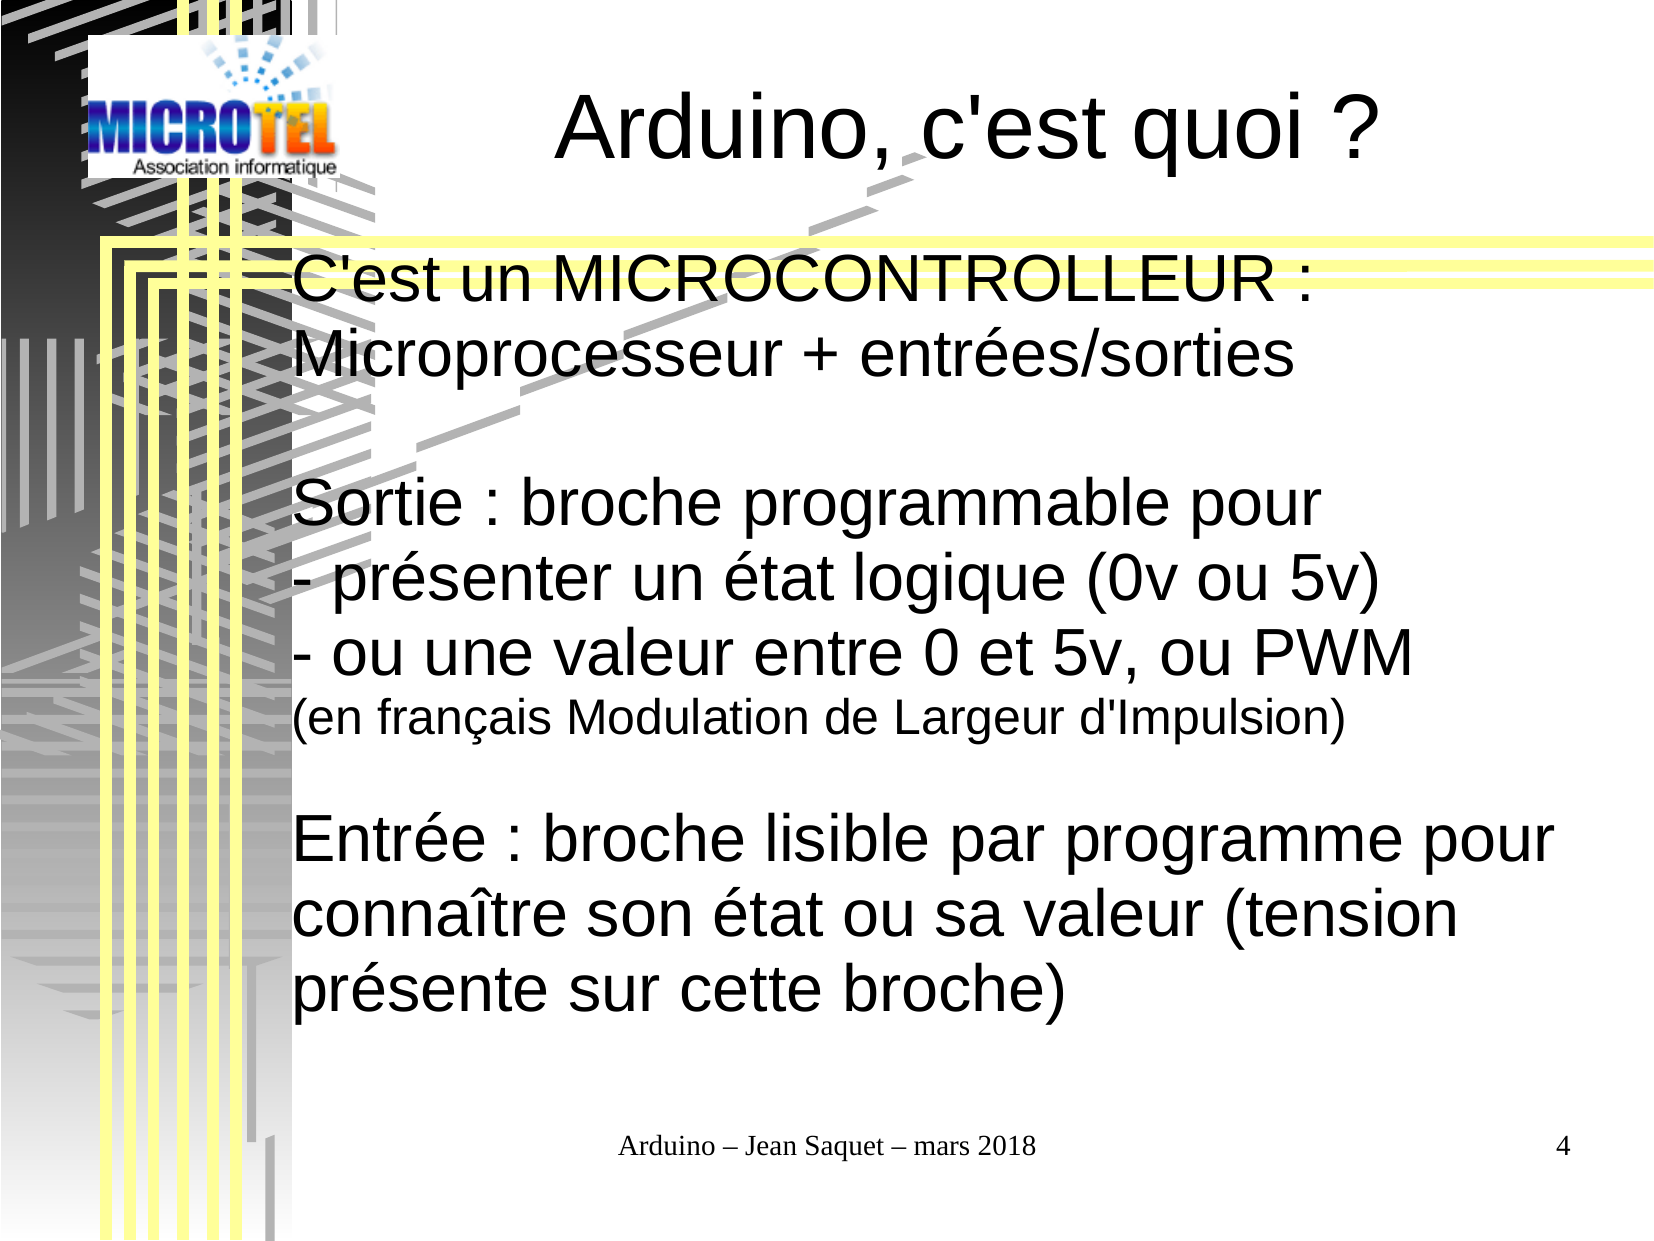

# Arduino, c'est quoi ?
C'est un MICROCONTROLLEUR :
Microprocesseur + entrées/sorties
Sortie : broche programmable pour
- présenter un état logique (0v ou 5v)
- ou une valeur entre 0 et 5v, ou PWM
(en français Modulation de Largeur d'Impulsion)
Entrée : broche lisible par programme pour connaître son état ou sa valeur (tension présente sur cette broche)
4